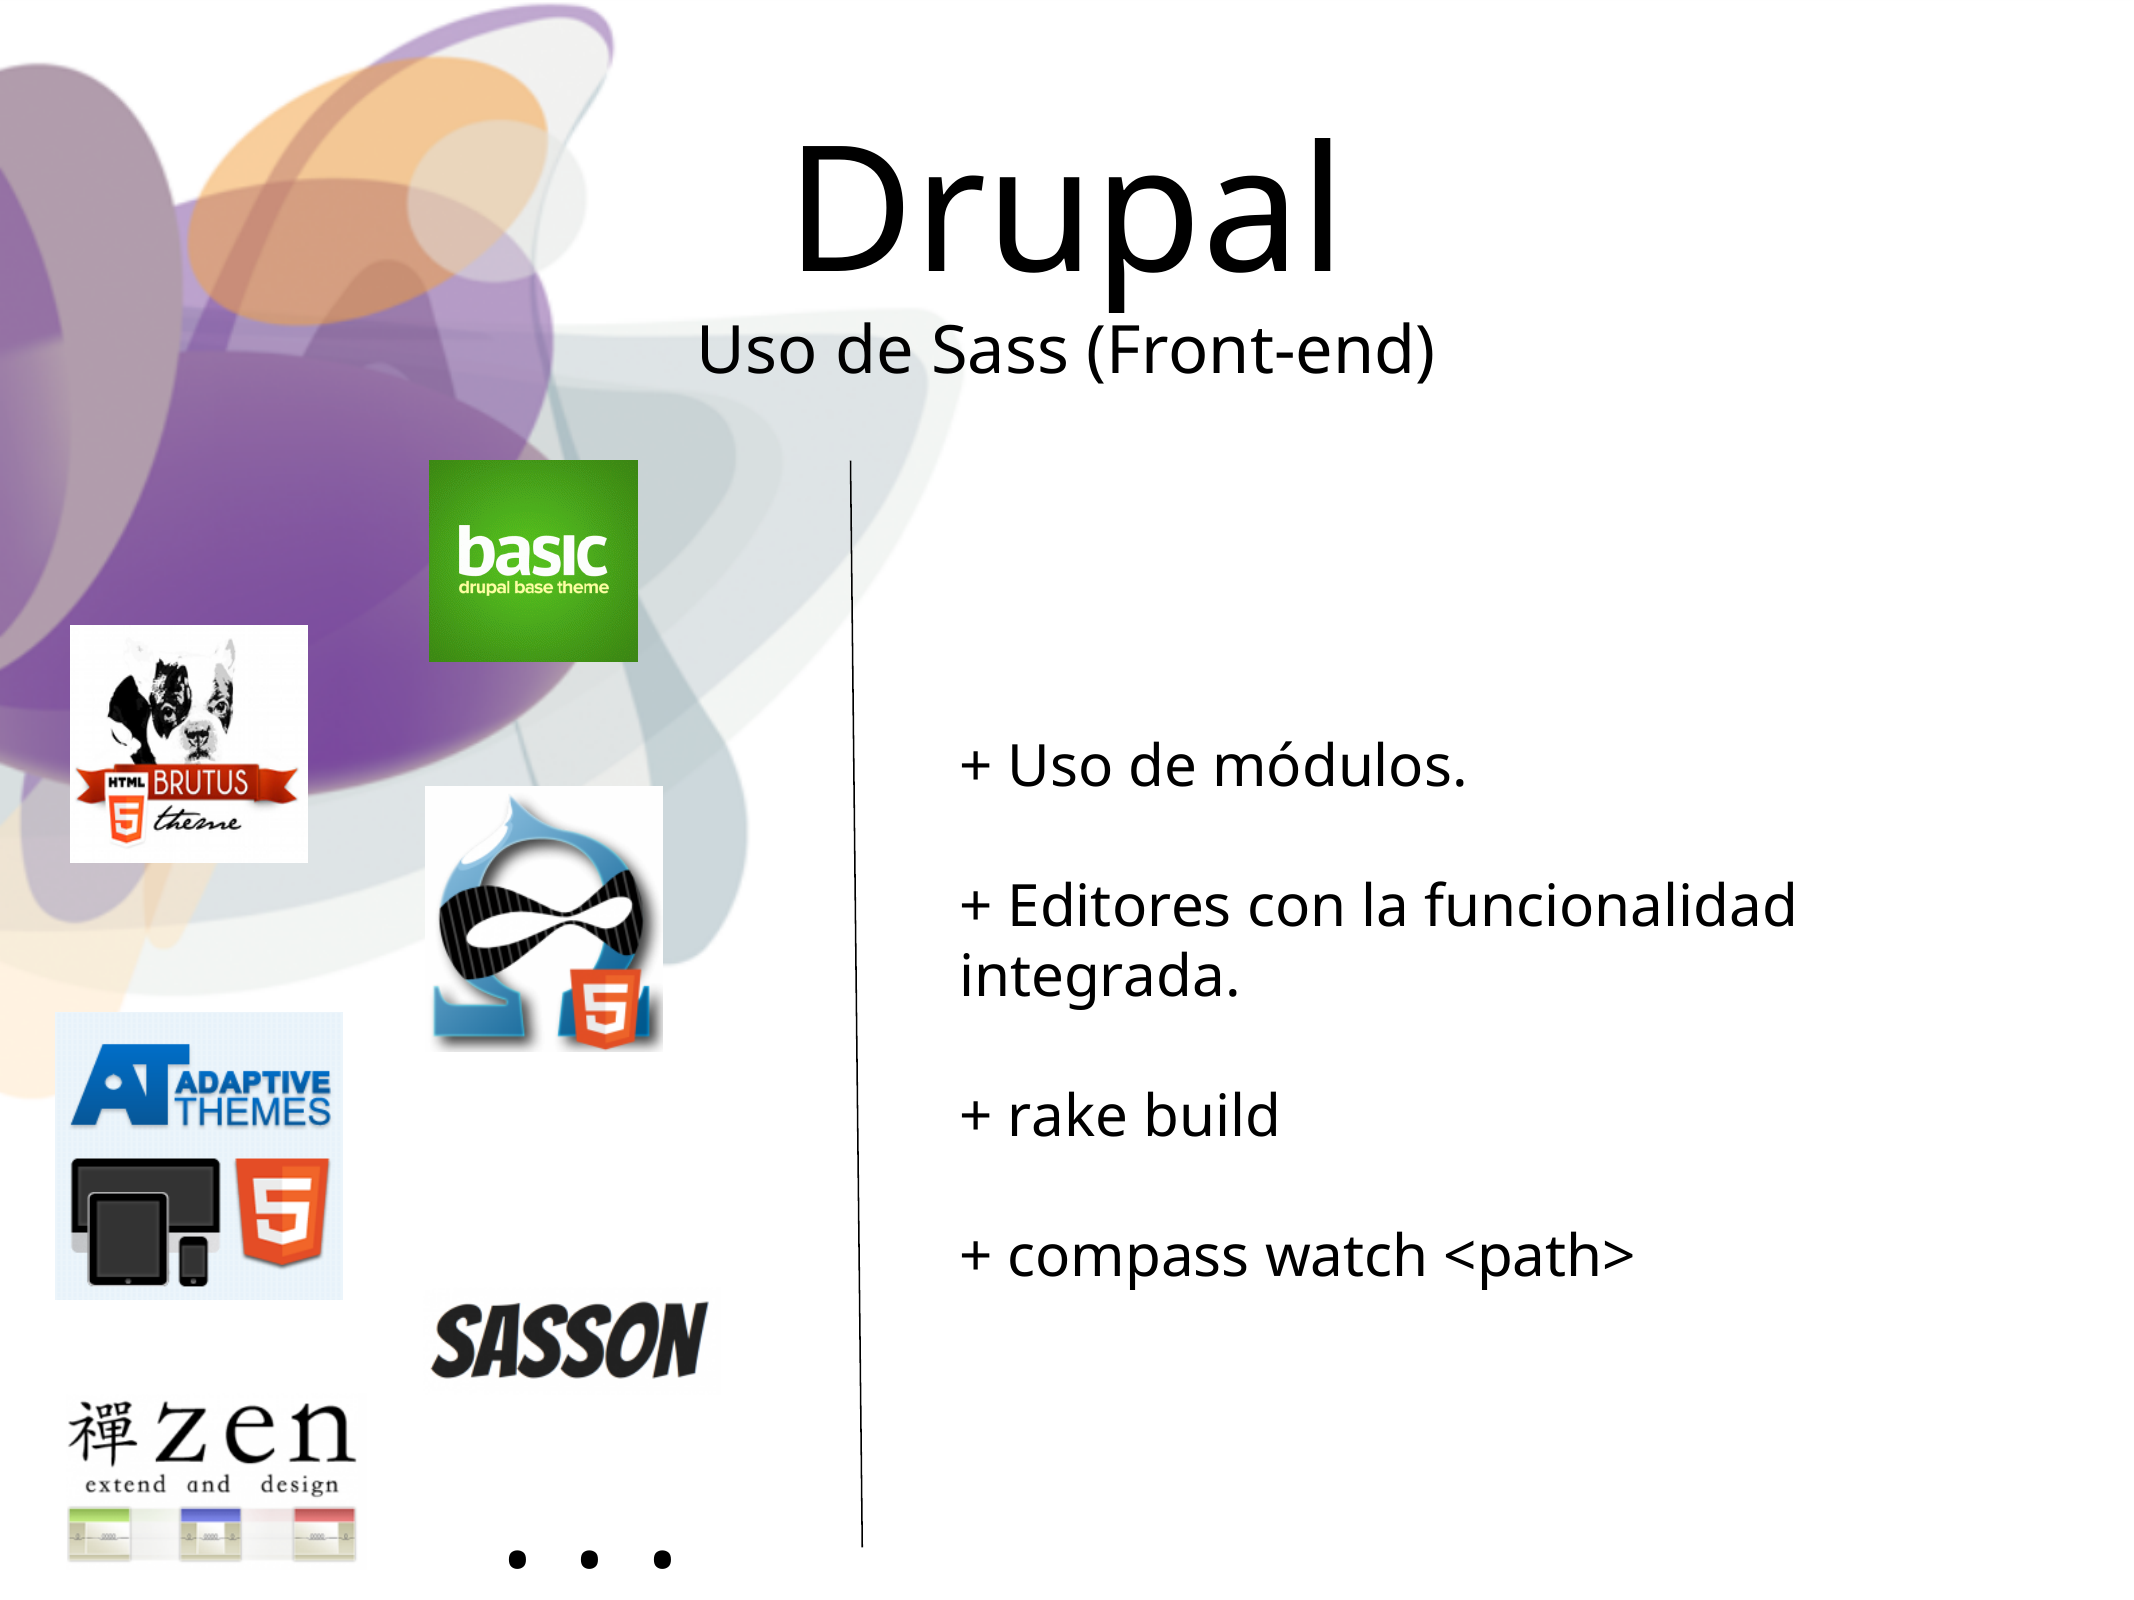

Drupal
Uso de Sass (Front-end)
+ Uso de módulos.
+ Editores con la funcionalidad integrada.
+ rake build
+ compass watch <path>
. . .